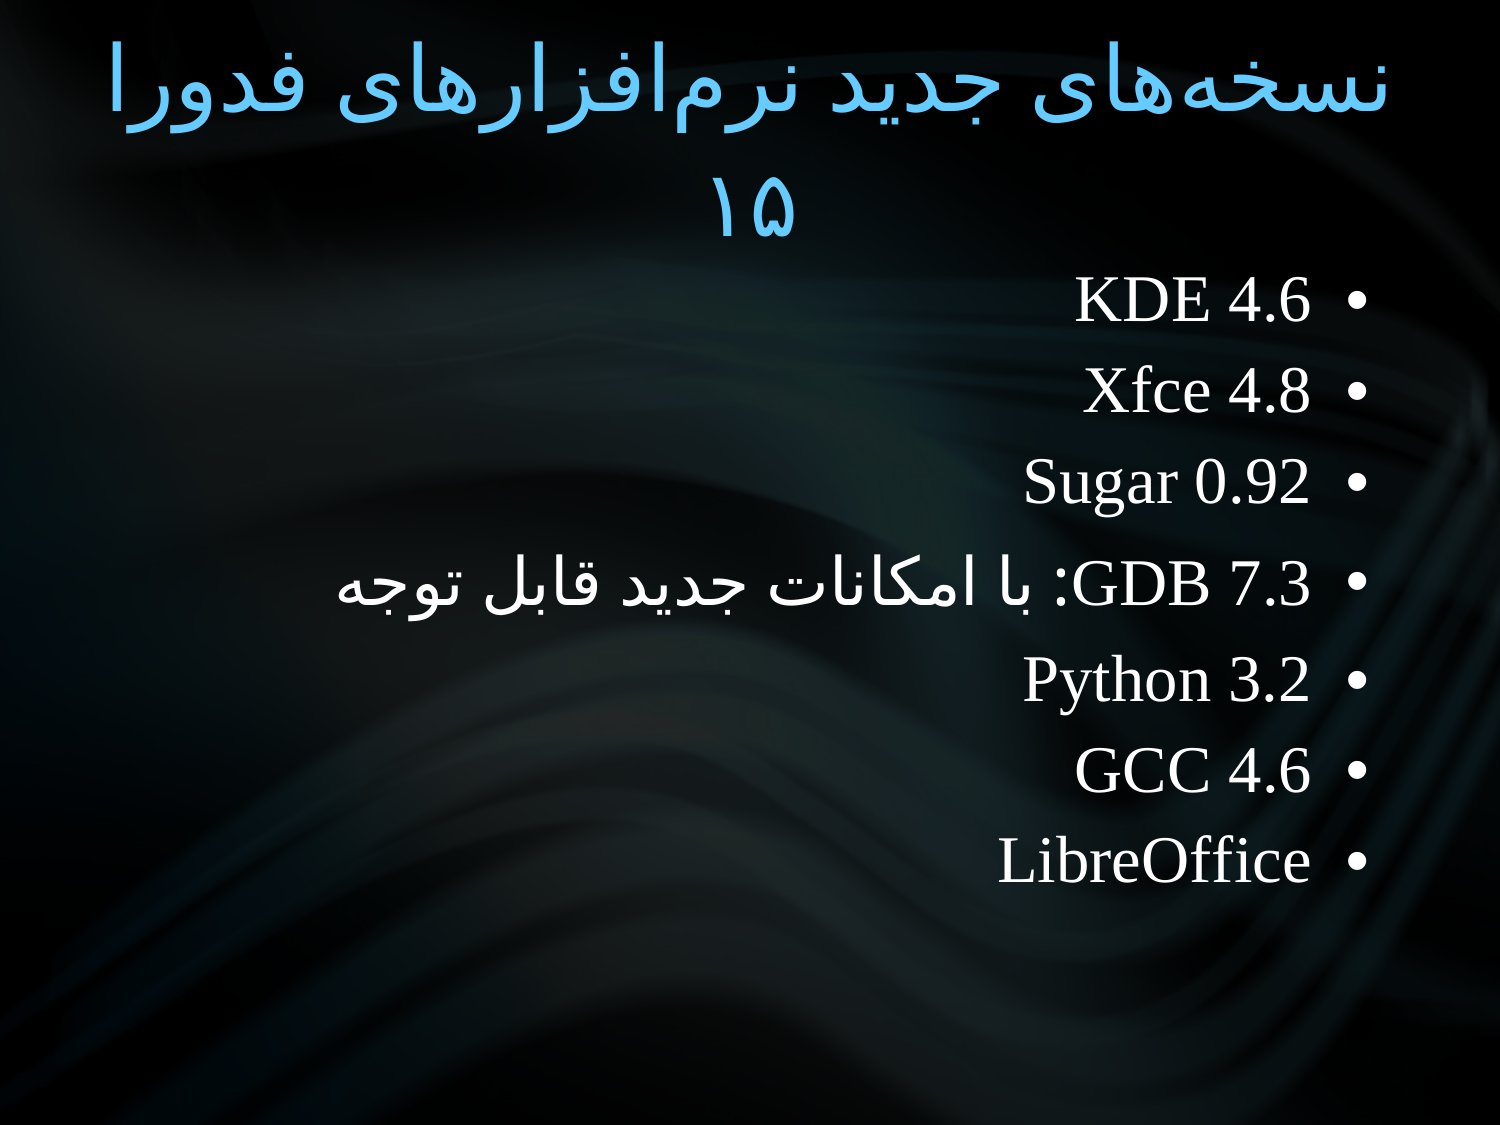

# نسخه‌های جدید نرم‌افزارهای فدورا ۱۵
KDE 4.6
Xfce 4.8
Sugar 0.92
‏GDB 7.3: با امکانات جدید قابل توجه
Python 3.2
GCC 4.6
LibreOffice